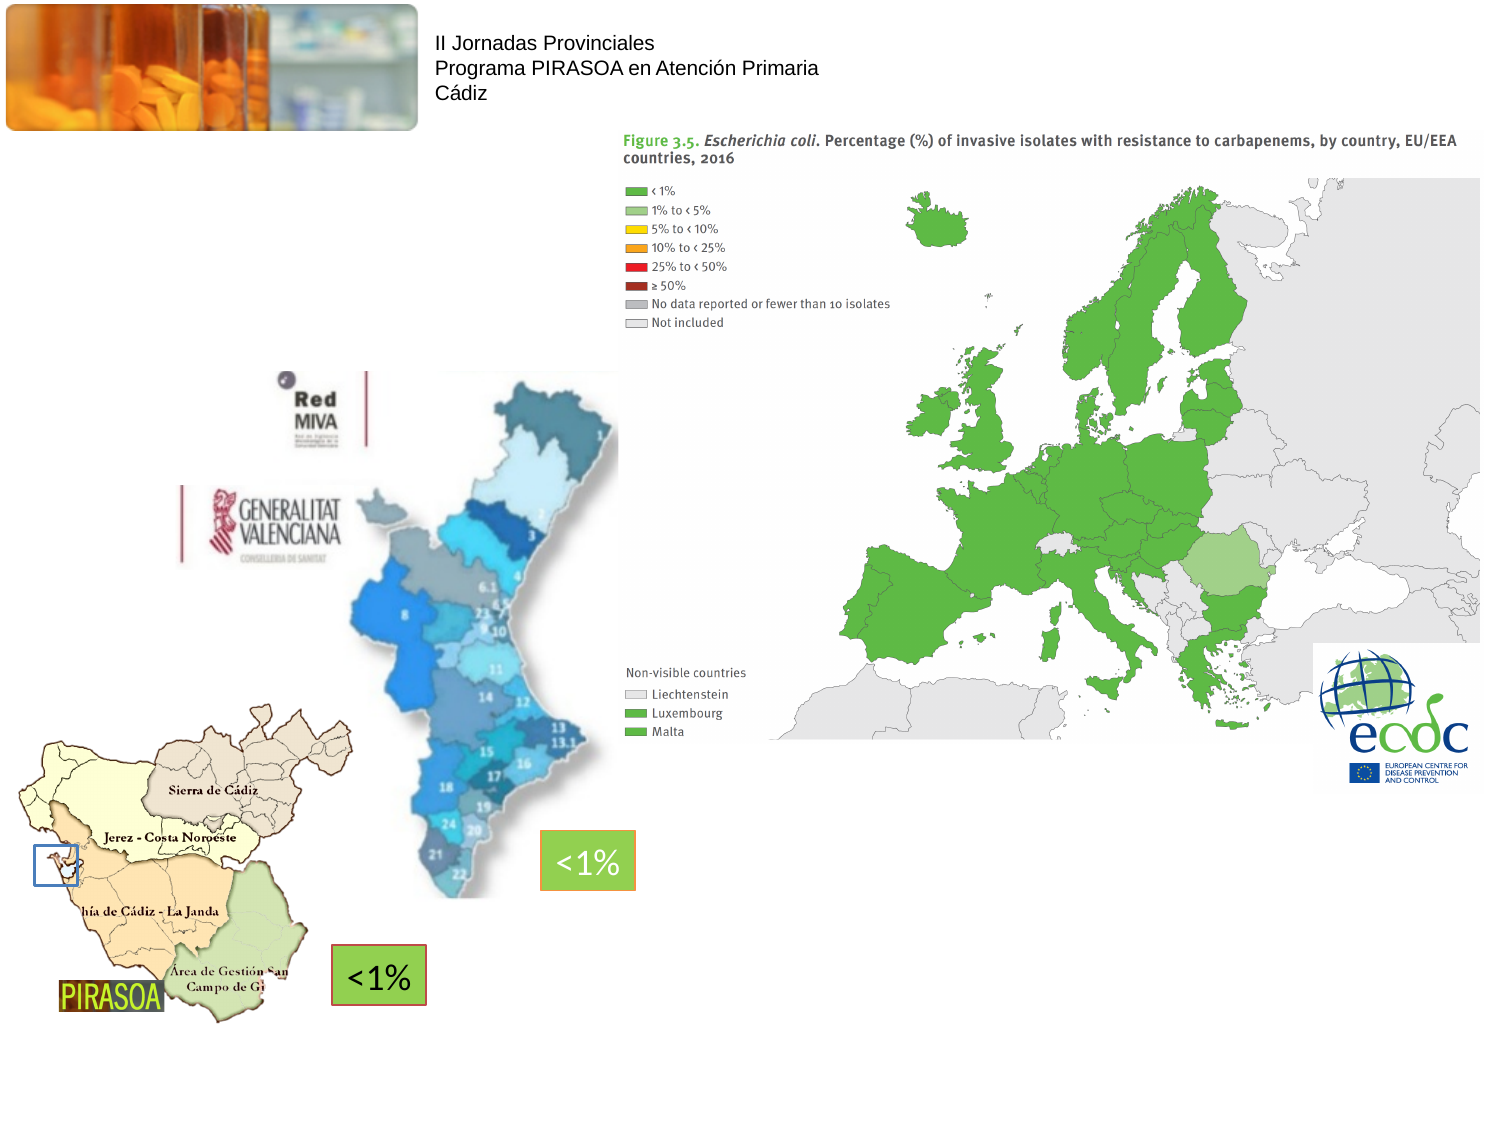

II Jornadas Provinciales
Programa PIRASOA en Atención Primaria Cádiz
<1%
<1%